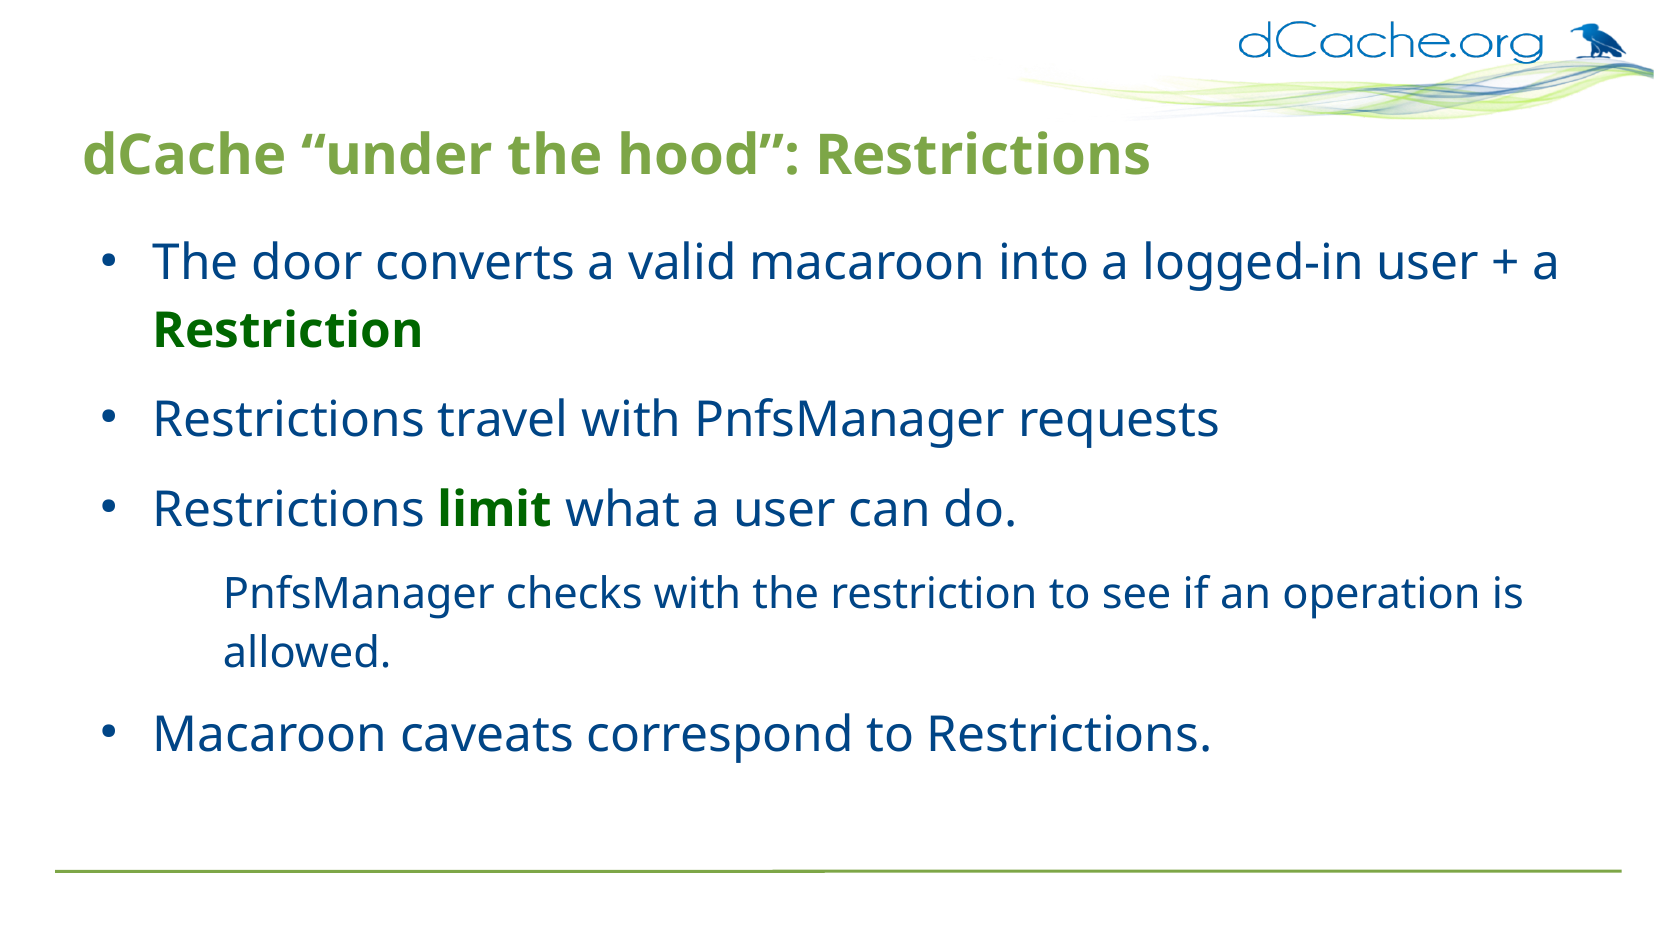

# dCache “under the hood”: Restrictions
The door converts a valid macaroon into a logged-in user + a Restriction
Restrictions travel with PnfsManager requests
Restrictions limit what a user can do.
PnfsManager checks with the restriction to see if an operation is allowed.
Macaroon caveats correspond to Restrictions.